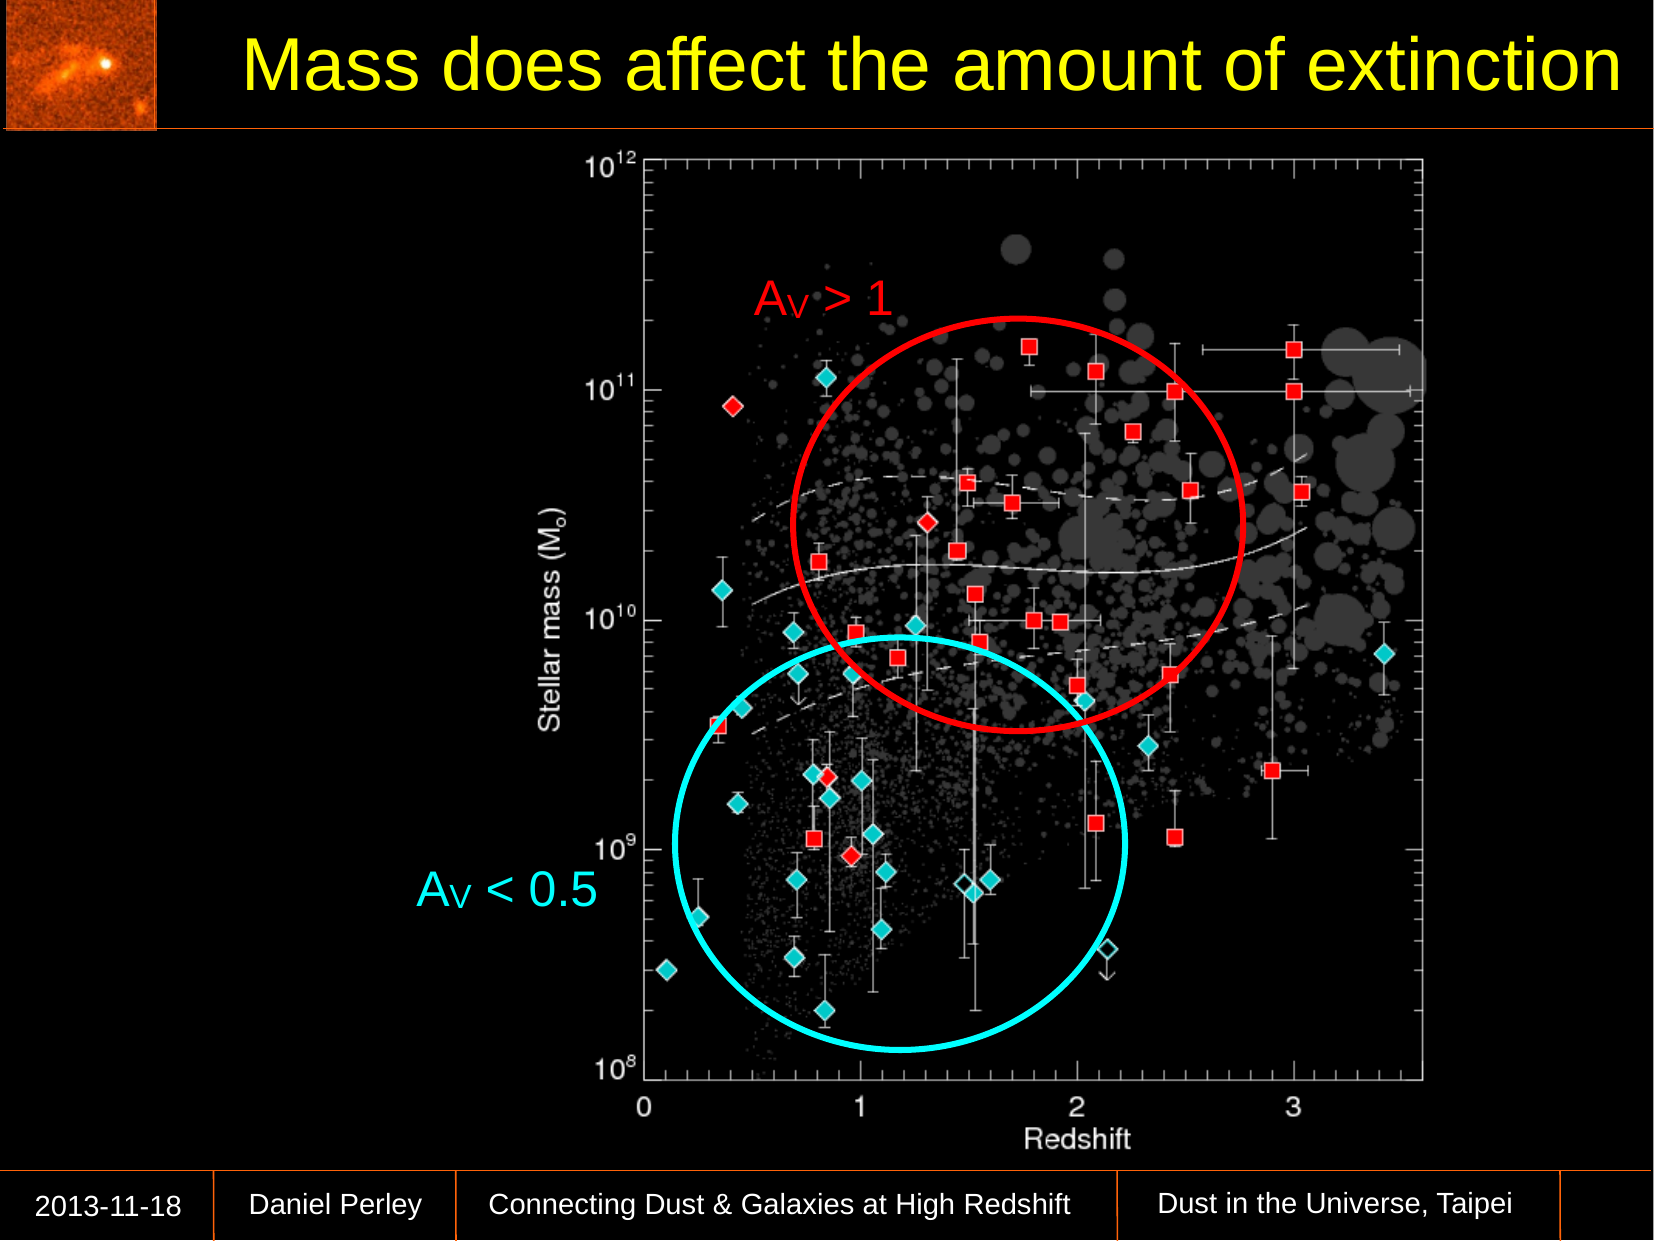

# Mass does affect the amount of extinction
AV > 1
AV < 0.5
2013-11-18